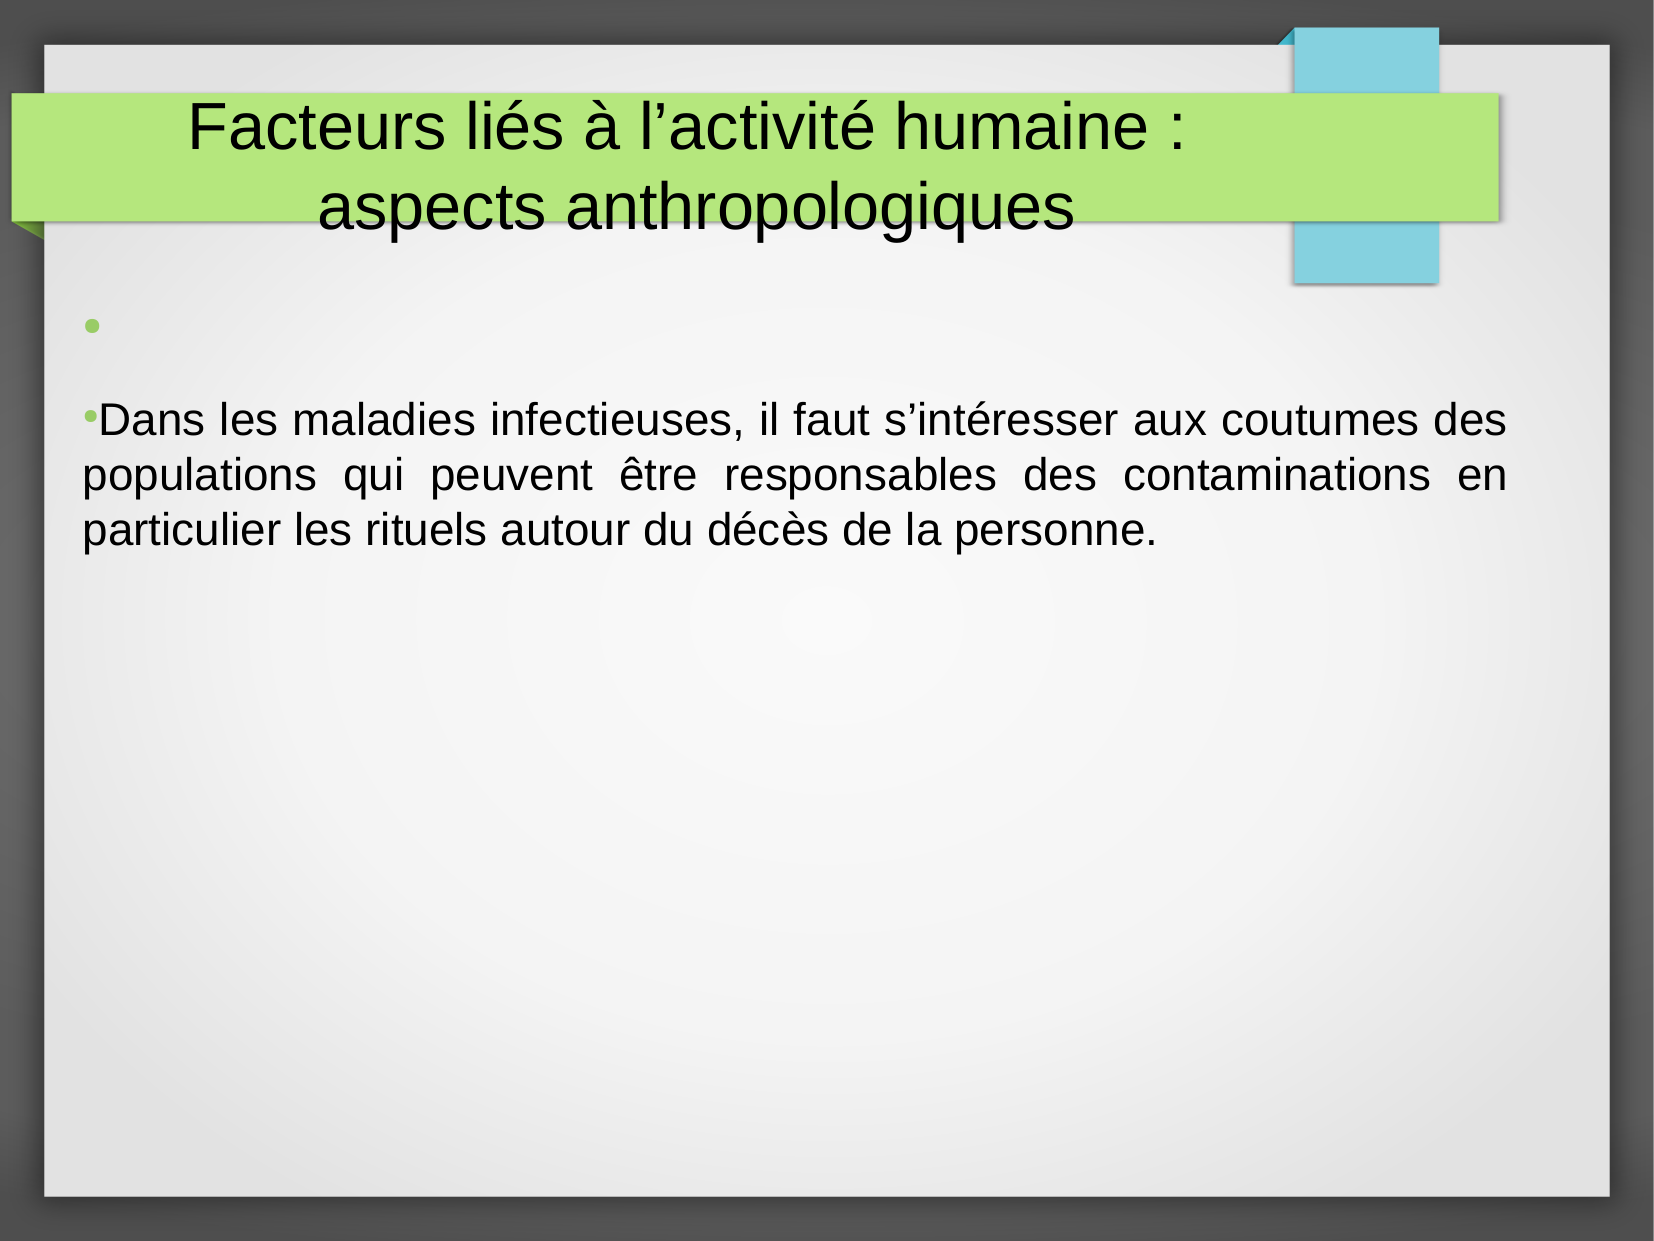

# Facteurs liés à l’activité humaine : aspects anthropologiques
Dans les maladies infectieuses, il faut s’intéresser aux coutumes des populations qui peuvent être responsables des contaminations en particulier les rituels autour du décès de la personne.